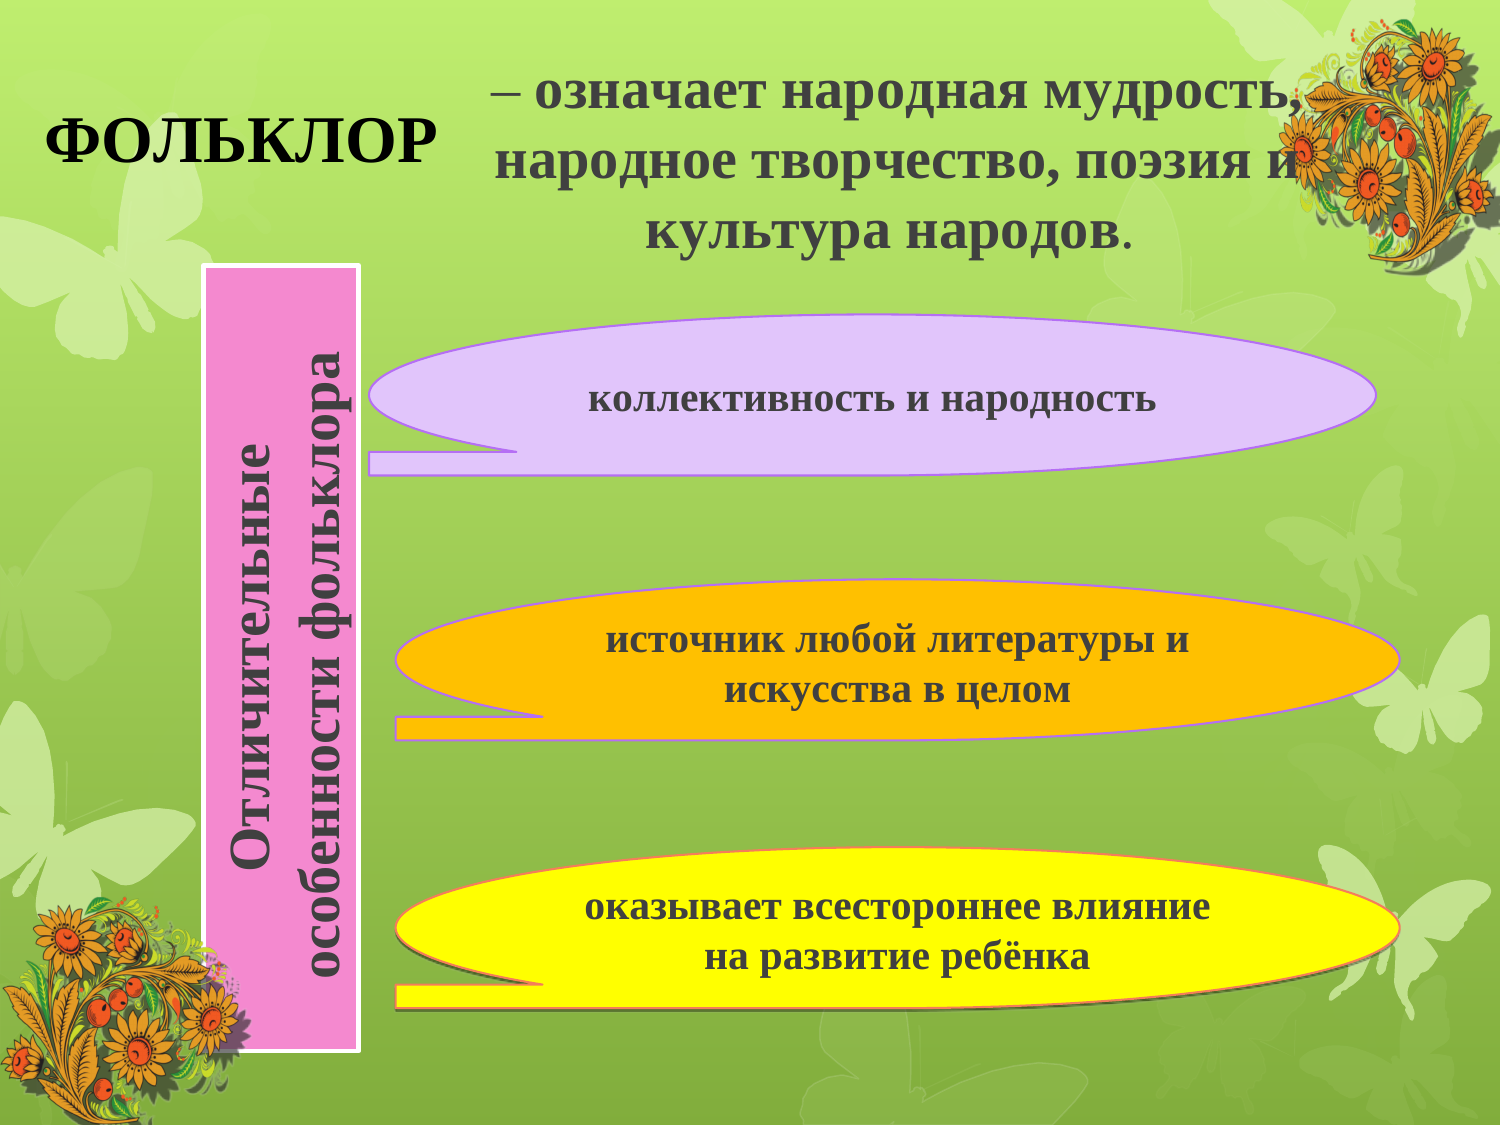

– означает народная мудрость, народное творчество, поэзия и культура народов.
ФОЛЬКЛОР
коллективность и народность
источник любой литературы и искусства в целом
Отличительные особенности фольклора
оказывает всестороннее влияние на развитие ребёнка